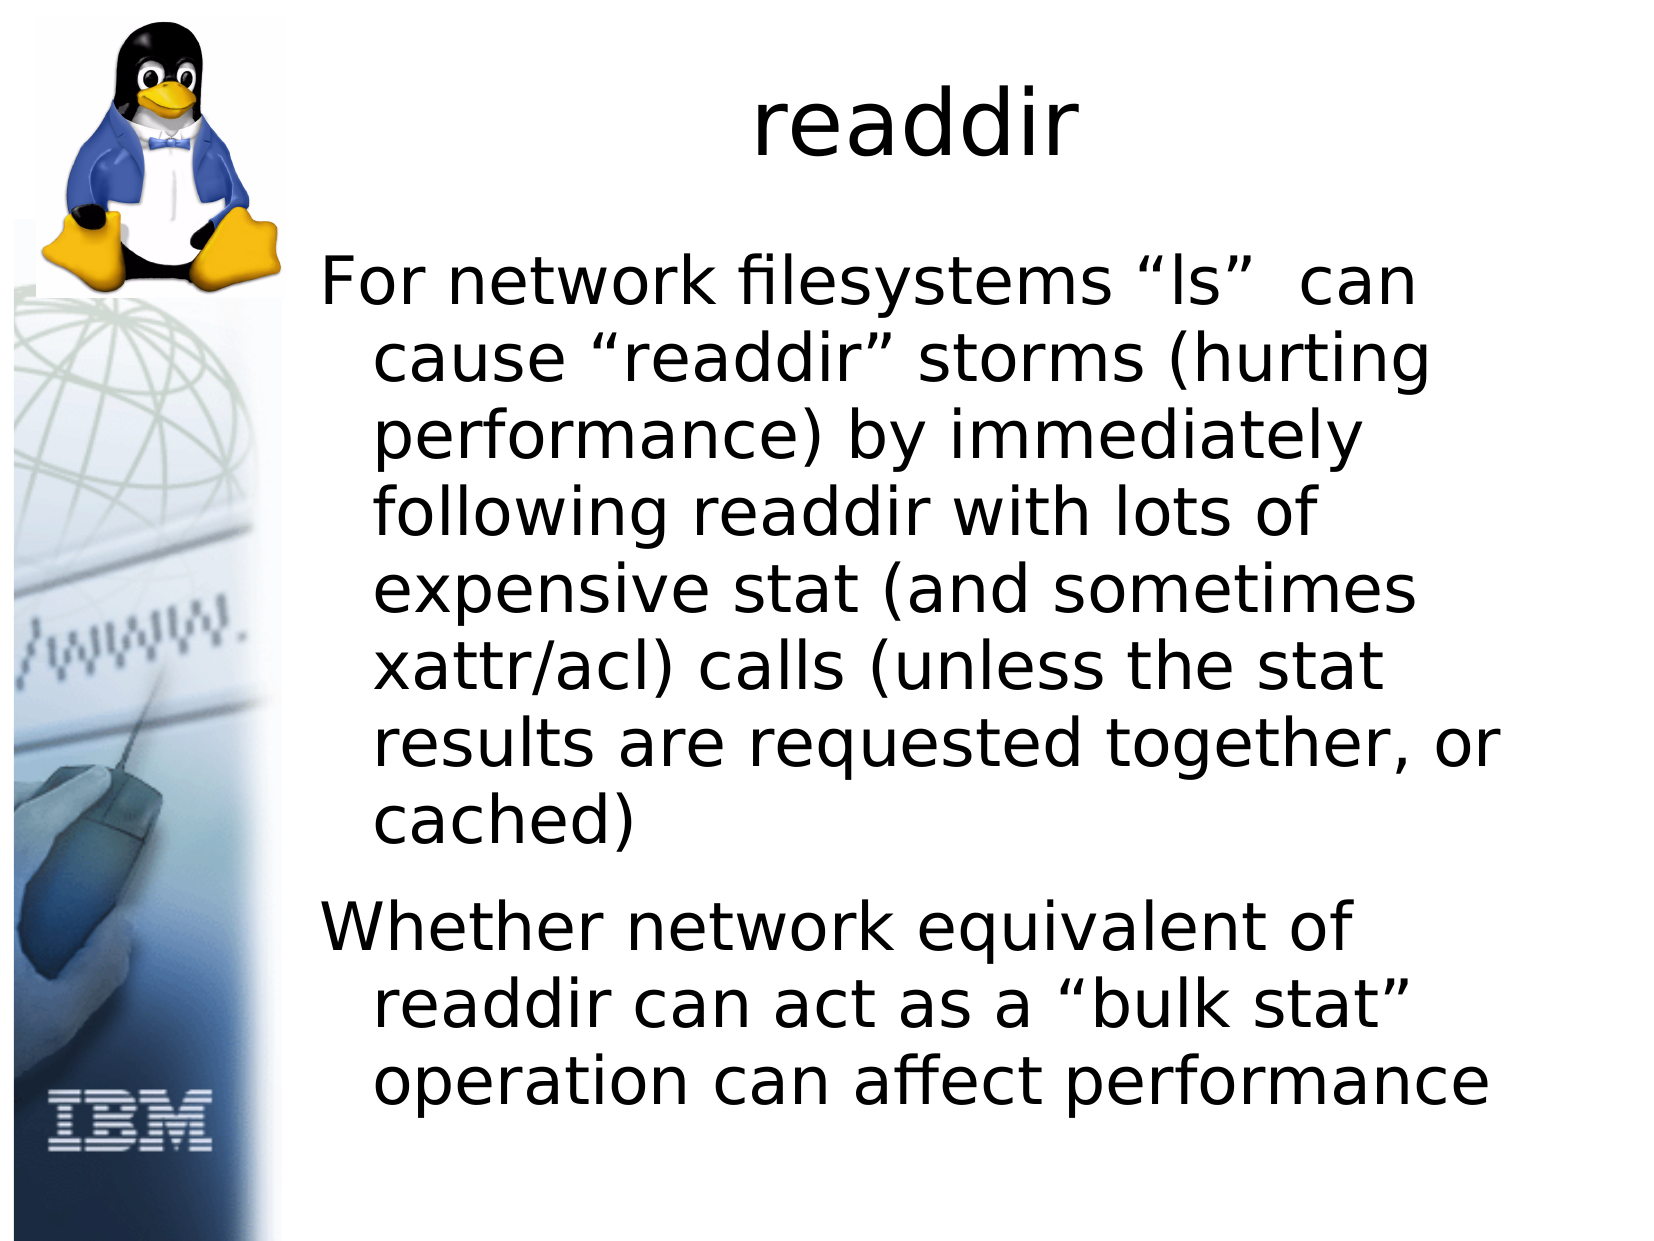

# readdir
For network filesystems “ls” can cause “readdir” storms (hurting performance) by immediately following readdir with lots of expensive stat (and sometimes xattr/acl) calls (unless the stat results are requested together, or cached)
Whether network equivalent of readdir can act as a “bulk stat” operation can affect performance